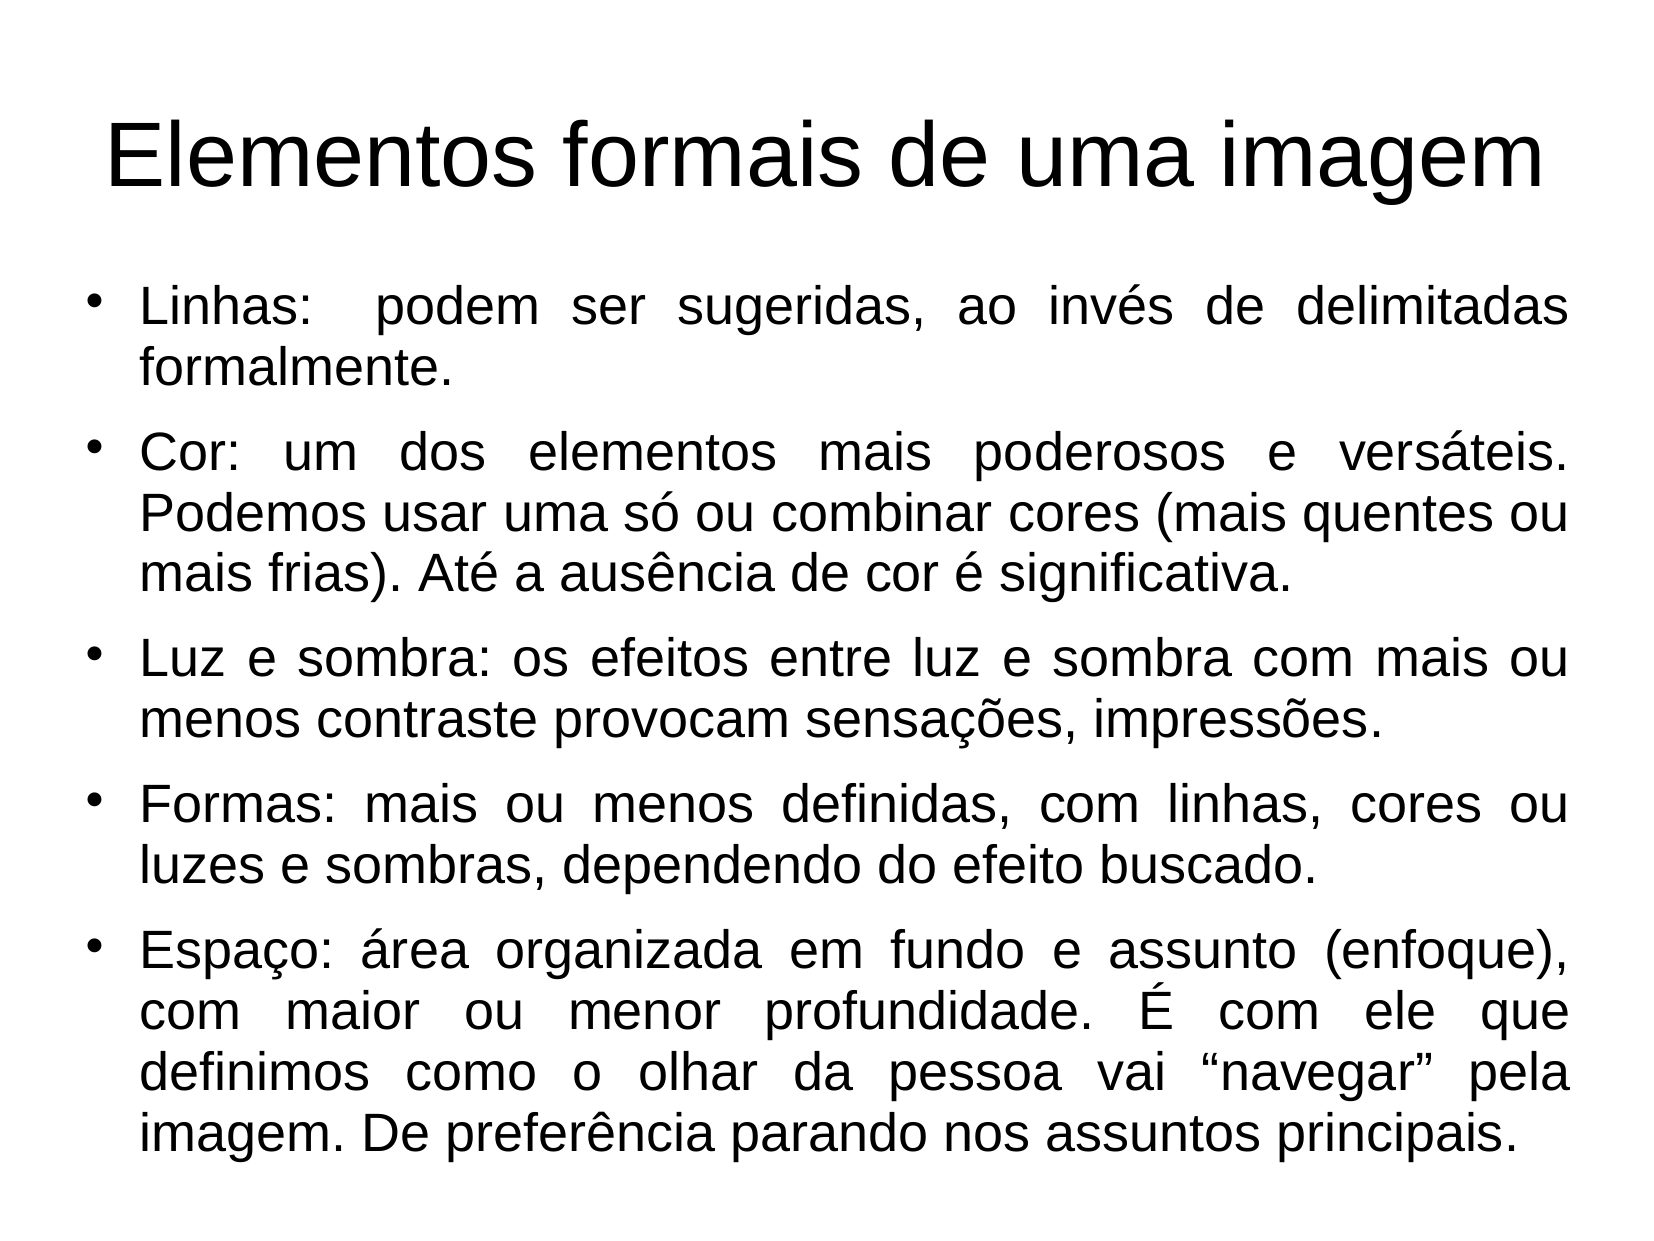

# Elementos formais de uma imagem
Linhas: podem ser sugeridas, ao invés de delimitadas formalmente.
Cor: um dos elementos mais poderosos e versáteis. Podemos usar uma só ou combinar cores (mais quentes ou mais frias). Até a ausência de cor é significativa.
Luz e sombra: os efeitos entre luz e sombra com mais ou menos contraste provocam sensações, impressões.
Formas: mais ou menos definidas, com linhas, cores ou luzes e sombras, dependendo do efeito buscado.
Espaço: área organizada em fundo e assunto (enfoque), com maior ou menor profundidade. É com ele que definimos como o olhar da pessoa vai “navegar” pela imagem. De preferência parando nos assuntos principais.